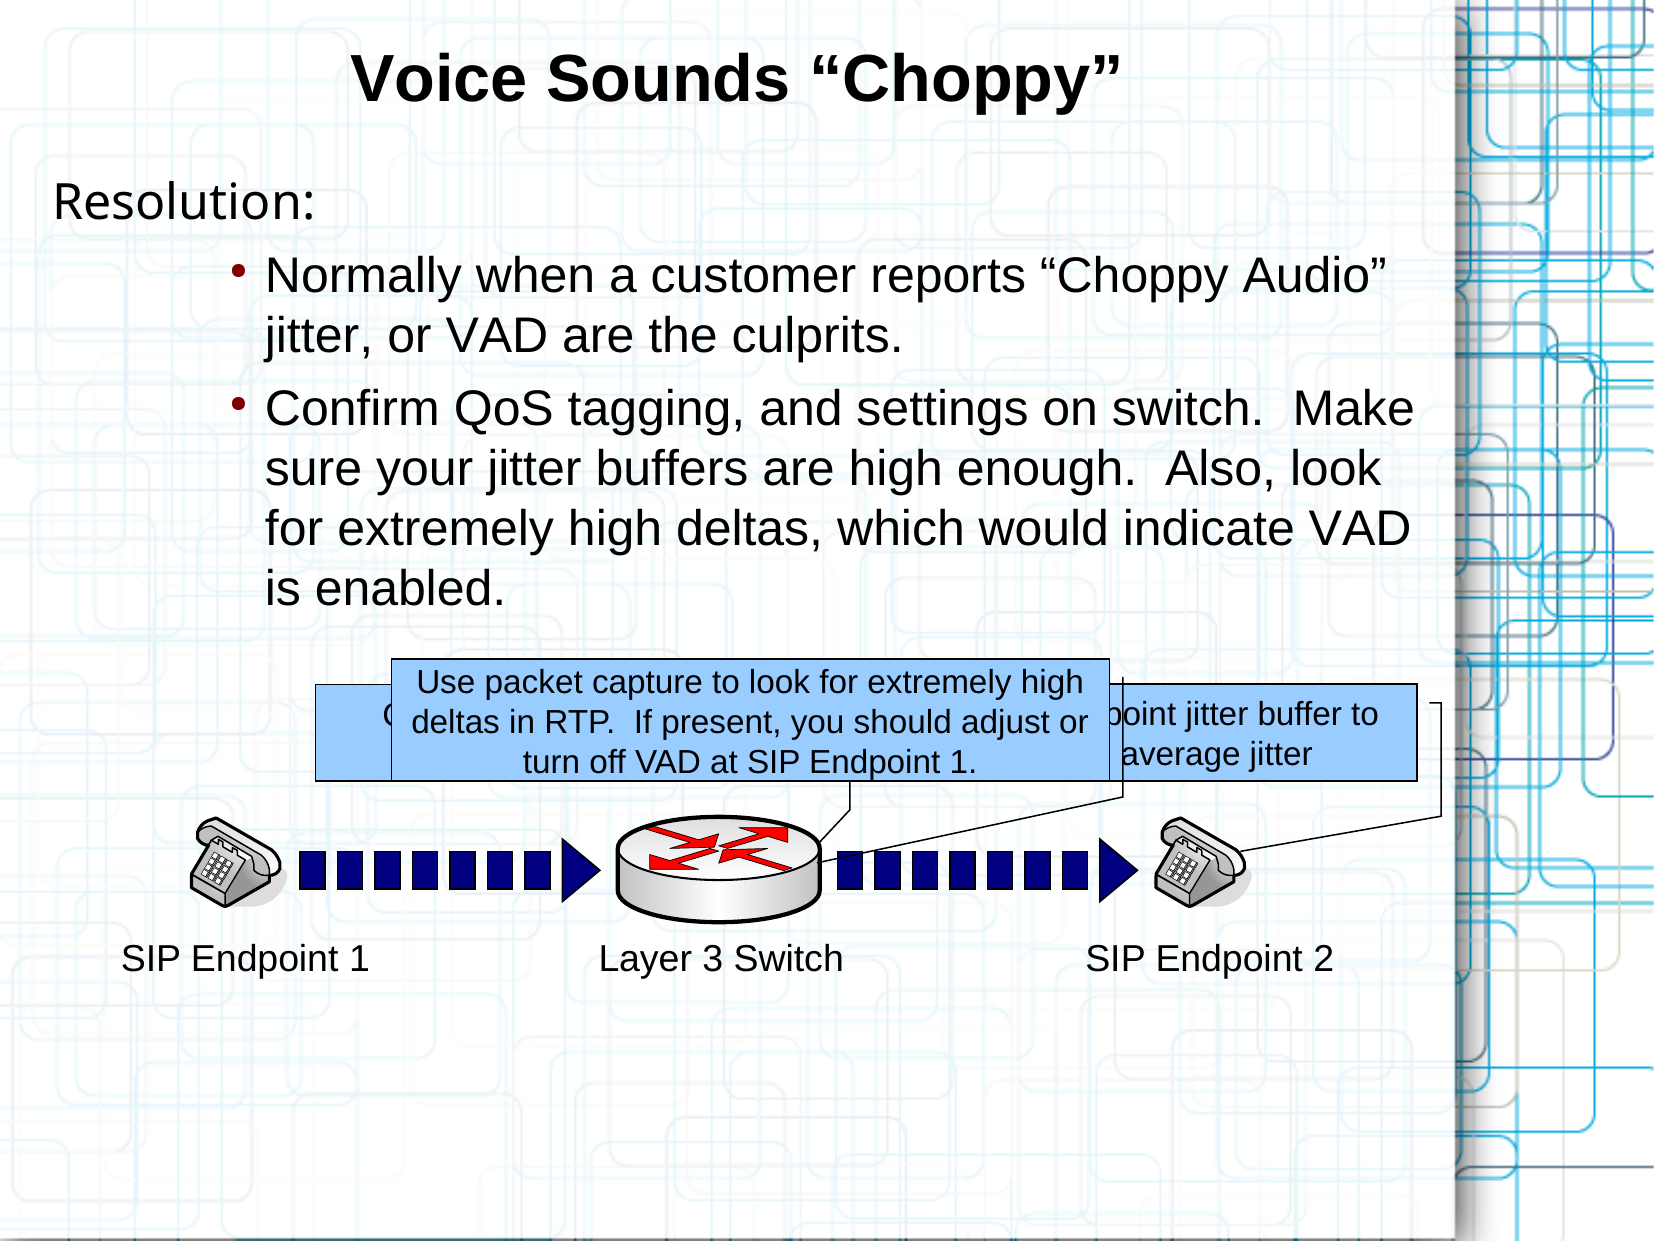

# Voice Sounds “Choppy”
Resolution:
Normally when a customer reports “Choppy Audio” jitter, or VAD are the culprits.
Confirm QoS tagging, and settings on switch. Make sure your jitter buffers are high enough. Also, look for extremely high deltas, which would indicate VAD is enabled.
Use packet capture to look for extremely high deltas in RTP. If present, you should adjust or turn off VAD at SIP Endpoint 1.
Raise endpoint jitter buffer to match average jitter
Confirm DSCP is 101110
Measure average jitter
SIP Endpoint 1
Layer 3 Switch
SIP Endpoint 2